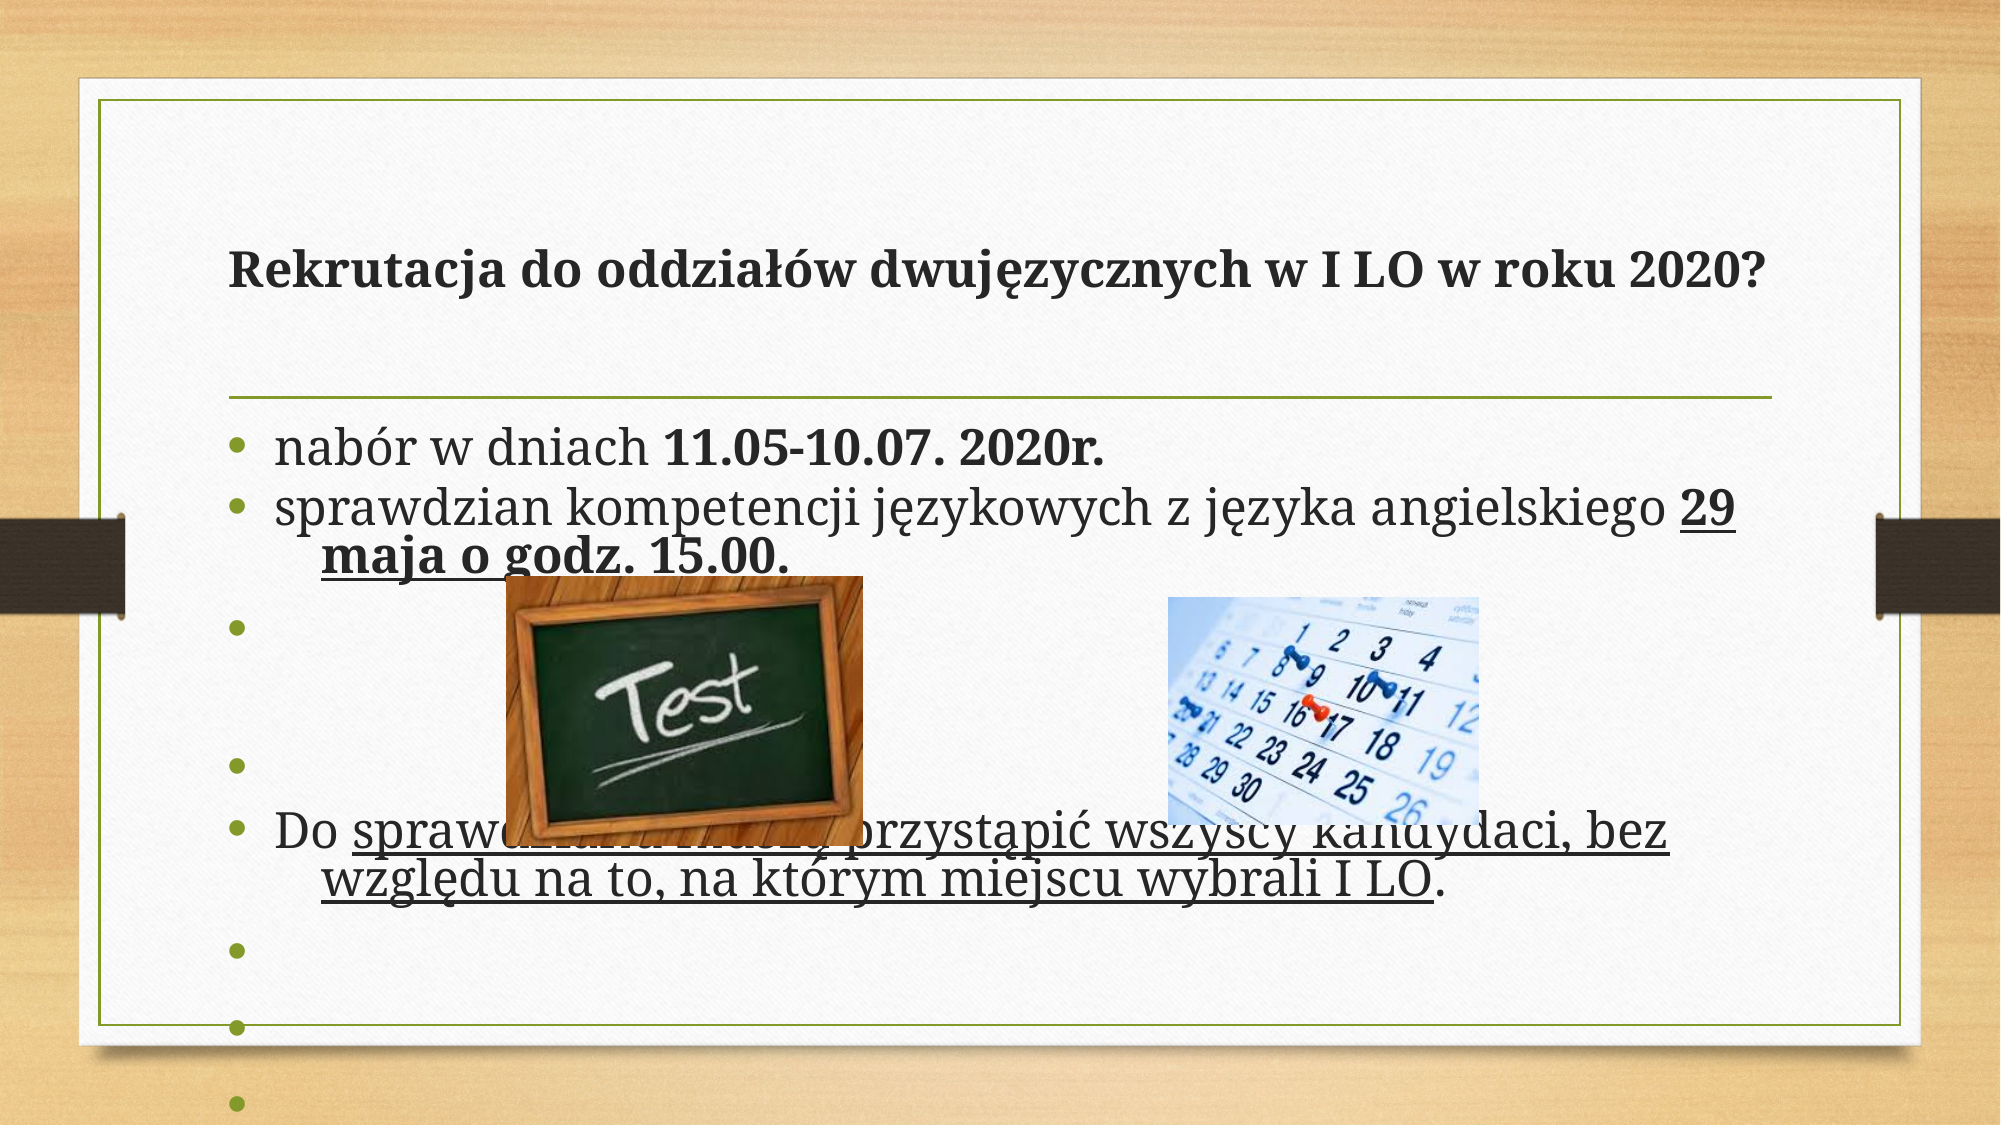

# Rekrutacja do oddziałów dwujęzycznych w I LO w roku 2020?
nabór w dniach 11.05-10.07. 2020r.
sprawdzian kompetencji językowych z języka angielskiego 29 maja o godz. 15.00.
Do sprawdzianu muszą przystąpić wszyscy kandydaci, bez względu na to, na którym miejscu wybrali I LO.